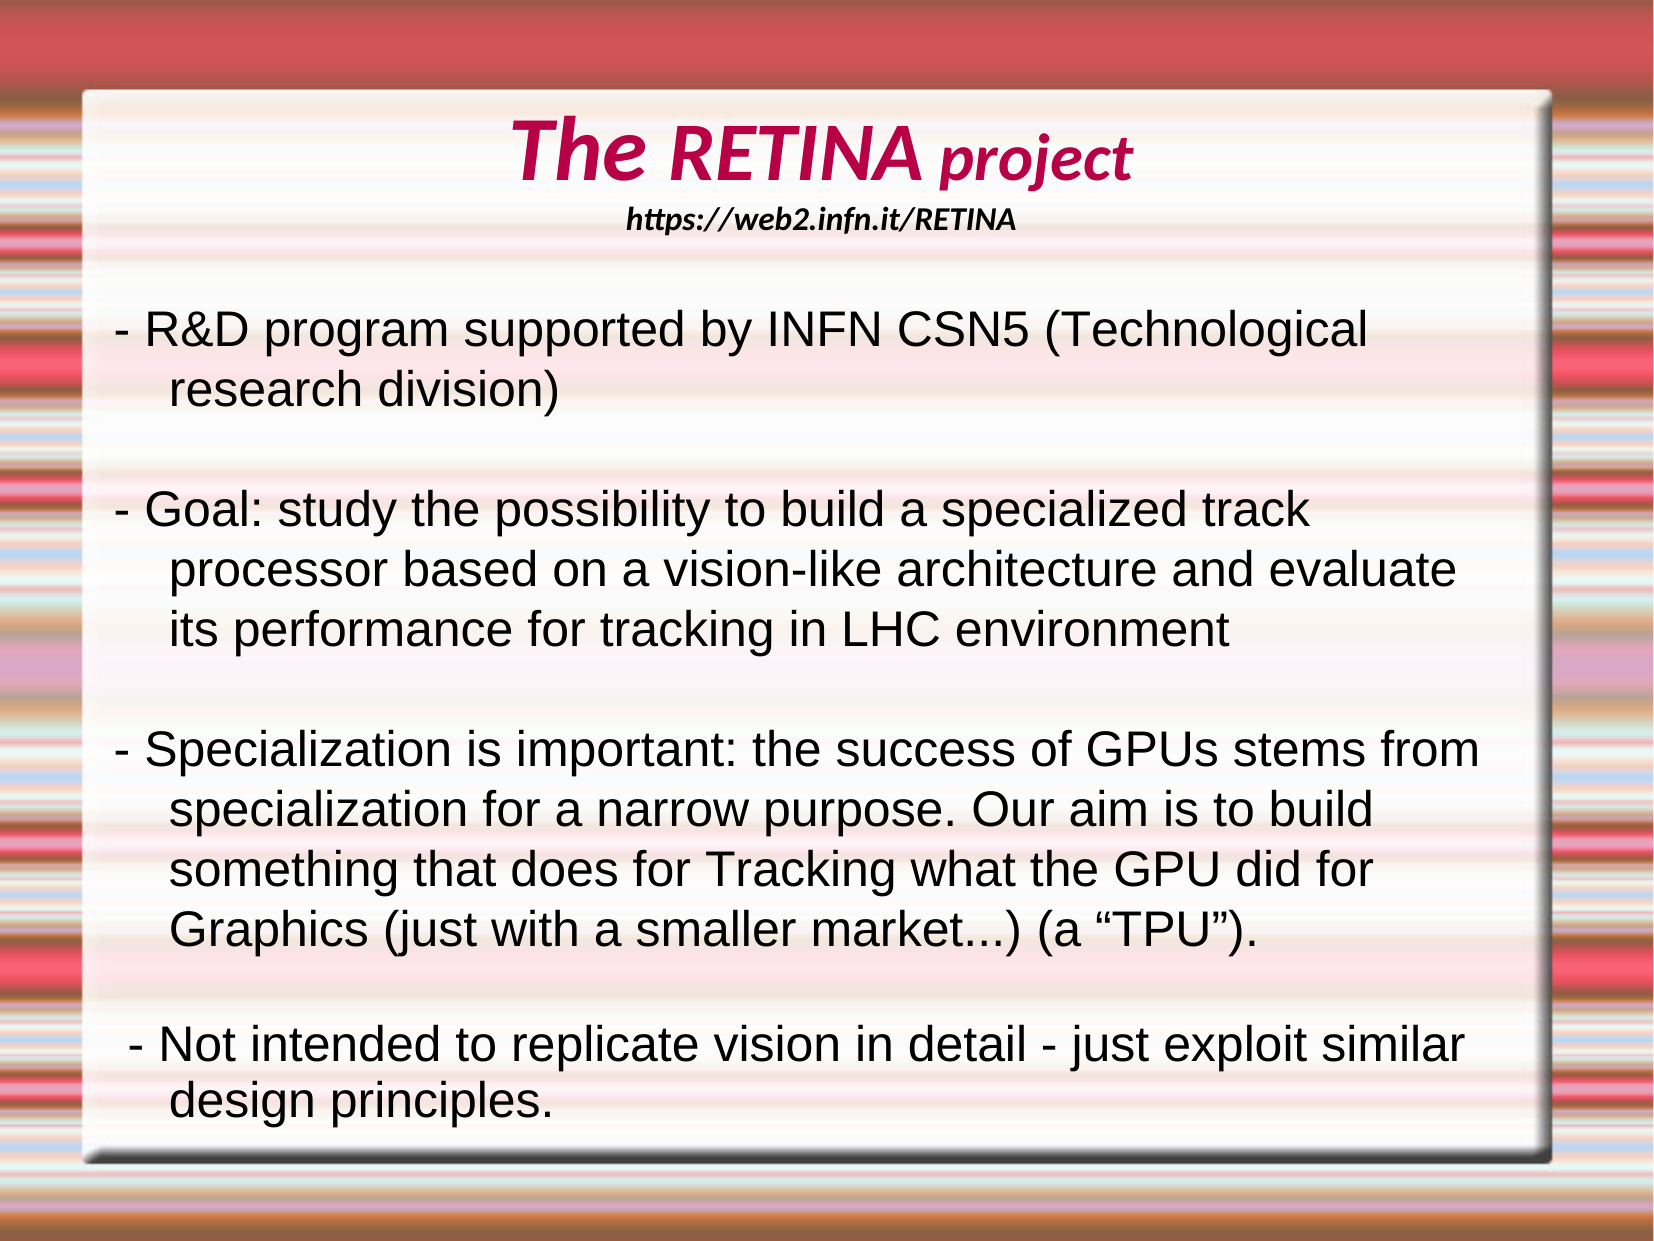

The RETINA project
https://web2.infn.it/RETINA
- R&D program supported by INFN CSN5 (Technological research division)
- Goal: study the possibility to build a specialized track processor based on a vision-like architecture and evaluate its performance for tracking in LHC environment
- Specialization is important: the success of GPUs stems from specialization for a narrow purpose. Our aim is to build something that does for Tracking what the GPU did for Graphics (just with a smaller market...) (a “TPU”).
 - Not intended to replicate vision in detail - just exploit similar design principles.